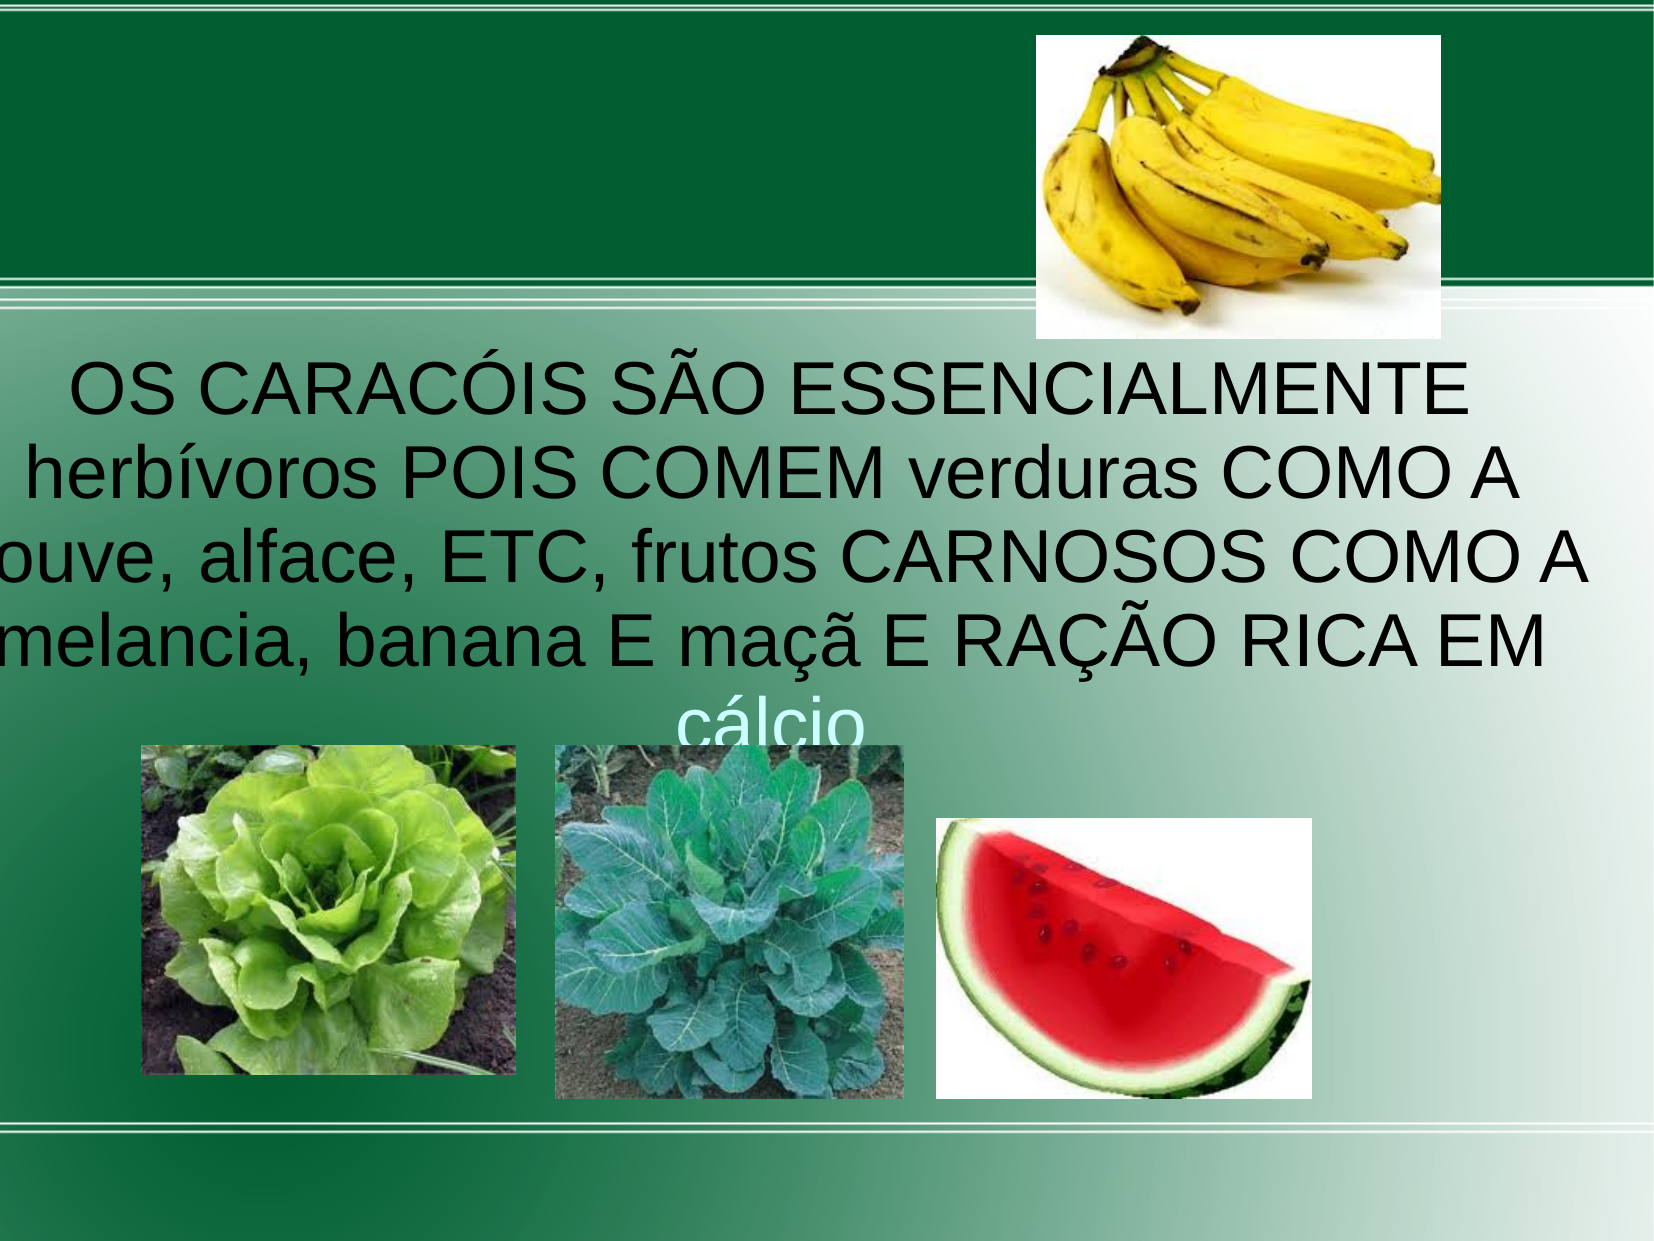

OS CARACÓIS SÃO ESSENCIALMENTE herbívoros POIS COMEM verduras COMO A couve, alface, ETC, frutos CARNOSOS COMO A melancia, banana E maçã E RAÇÃO RICA EM cálcio